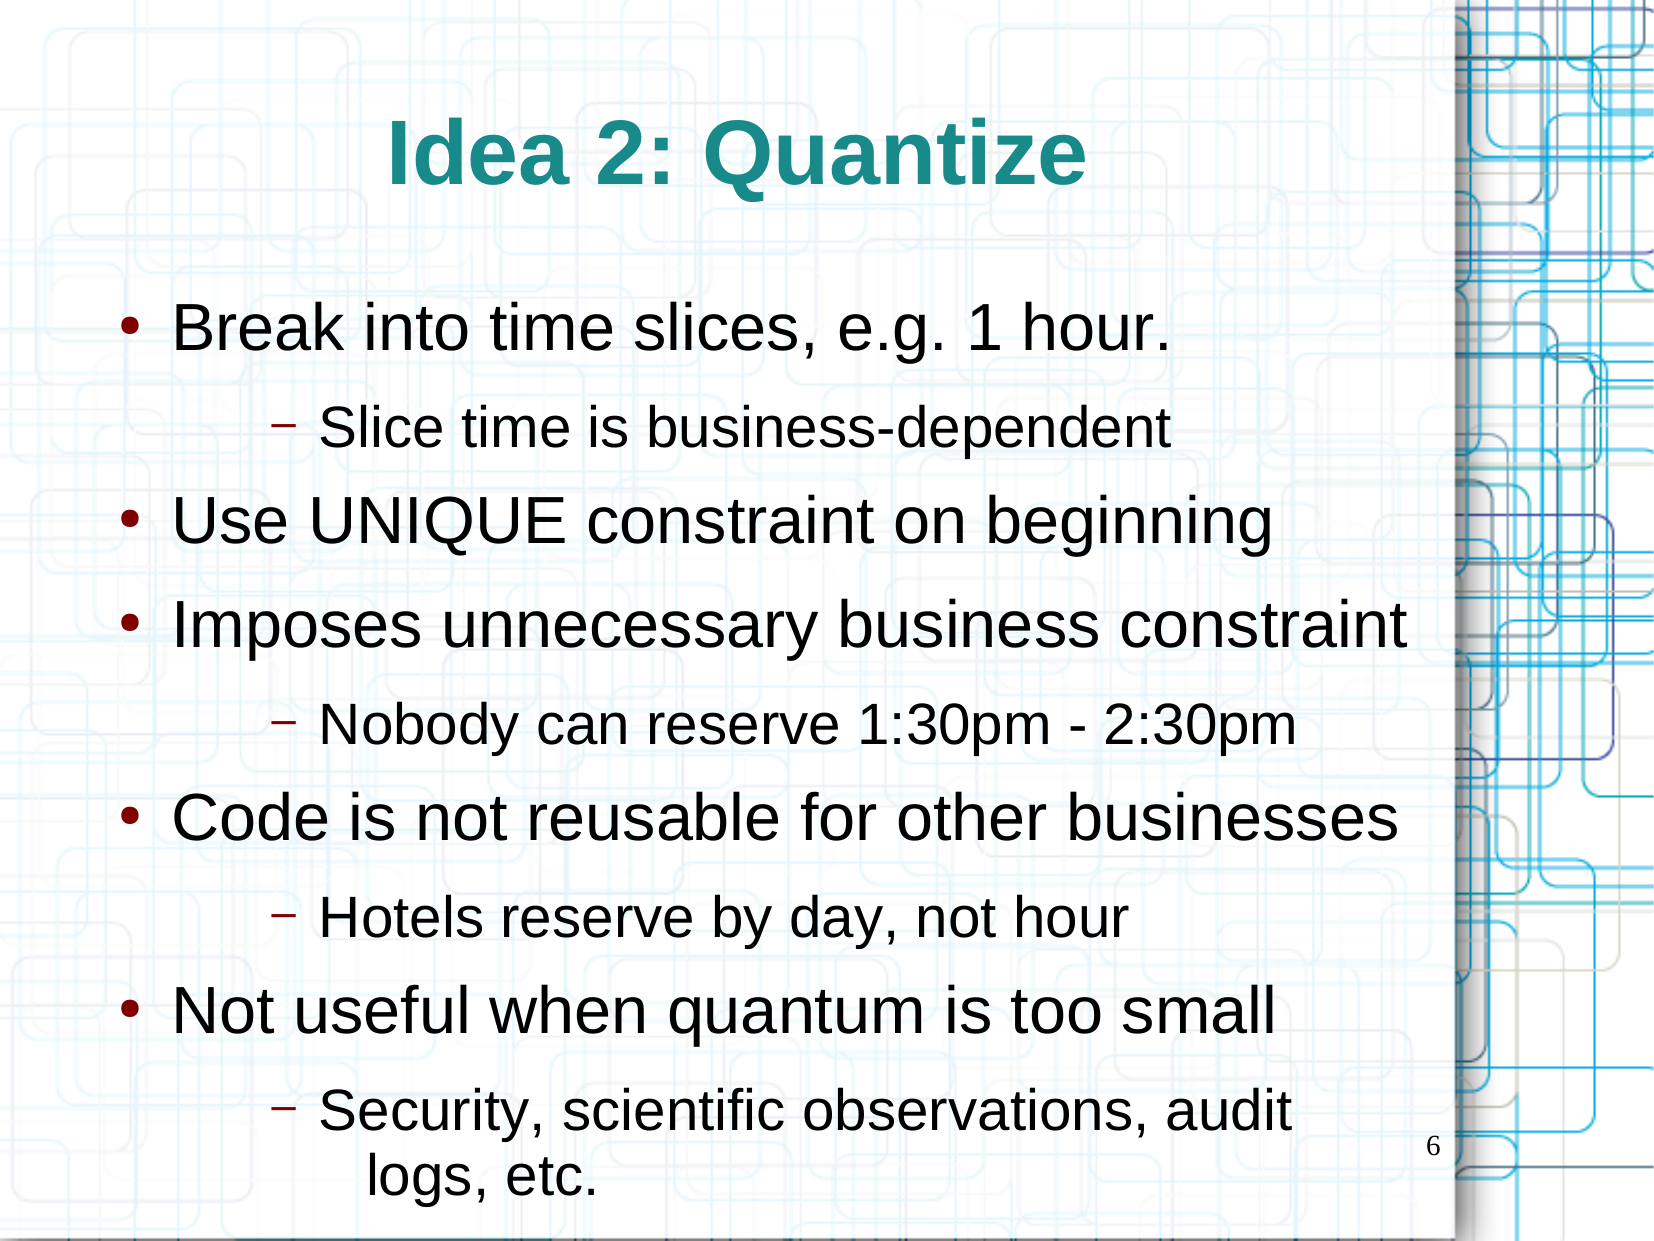

# Idea 2: Quantize
Break into time slices, e.g. 1 hour.
Slice time is business-dependent
Use UNIQUE constraint on beginning
Imposes unnecessary business constraint
Nobody can reserve 1:30pm - 2:30pm
Code is not reusable for other businesses
Hotels reserve by day, not hour
Not useful when quantum is too small
Security, scientific observations, audit logs, etc.
6